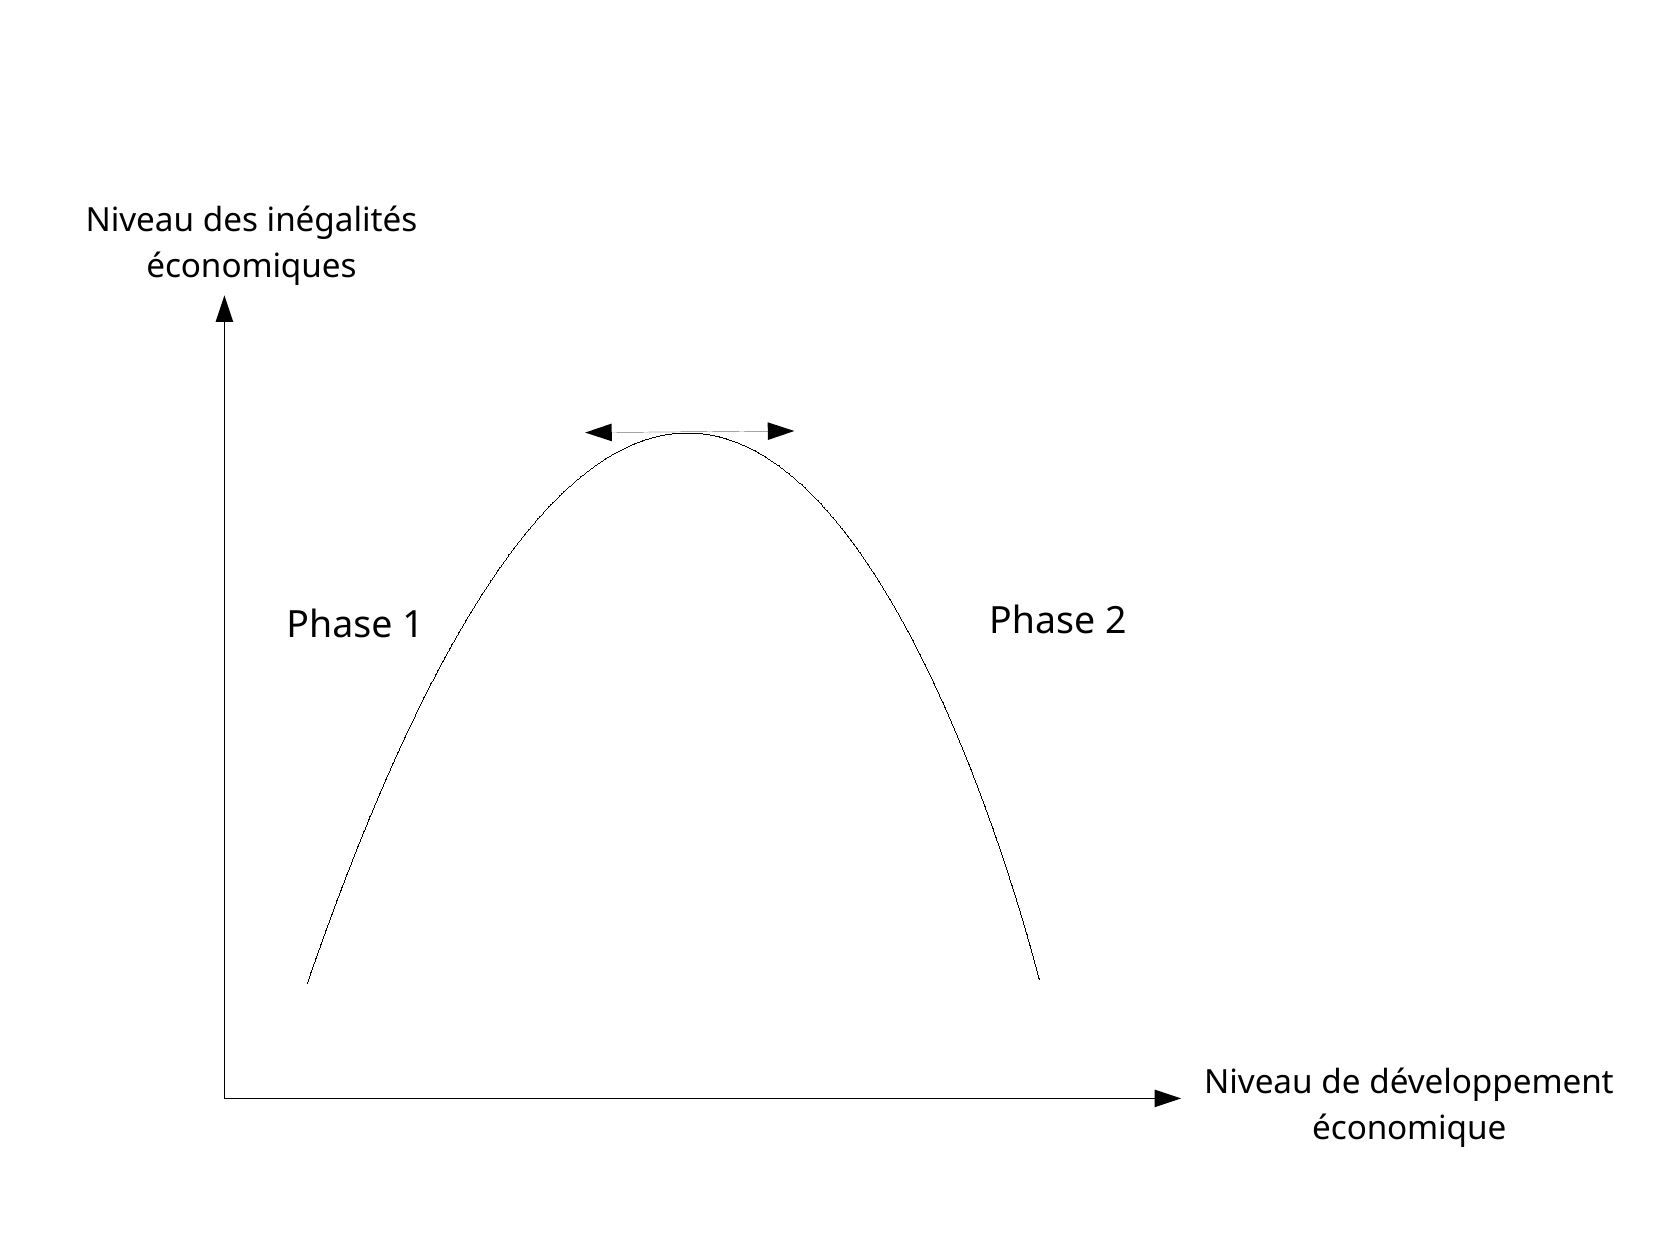

Niveau des inégalités
économiques
Phase 2
Phase 1
Niveau de développement
économique